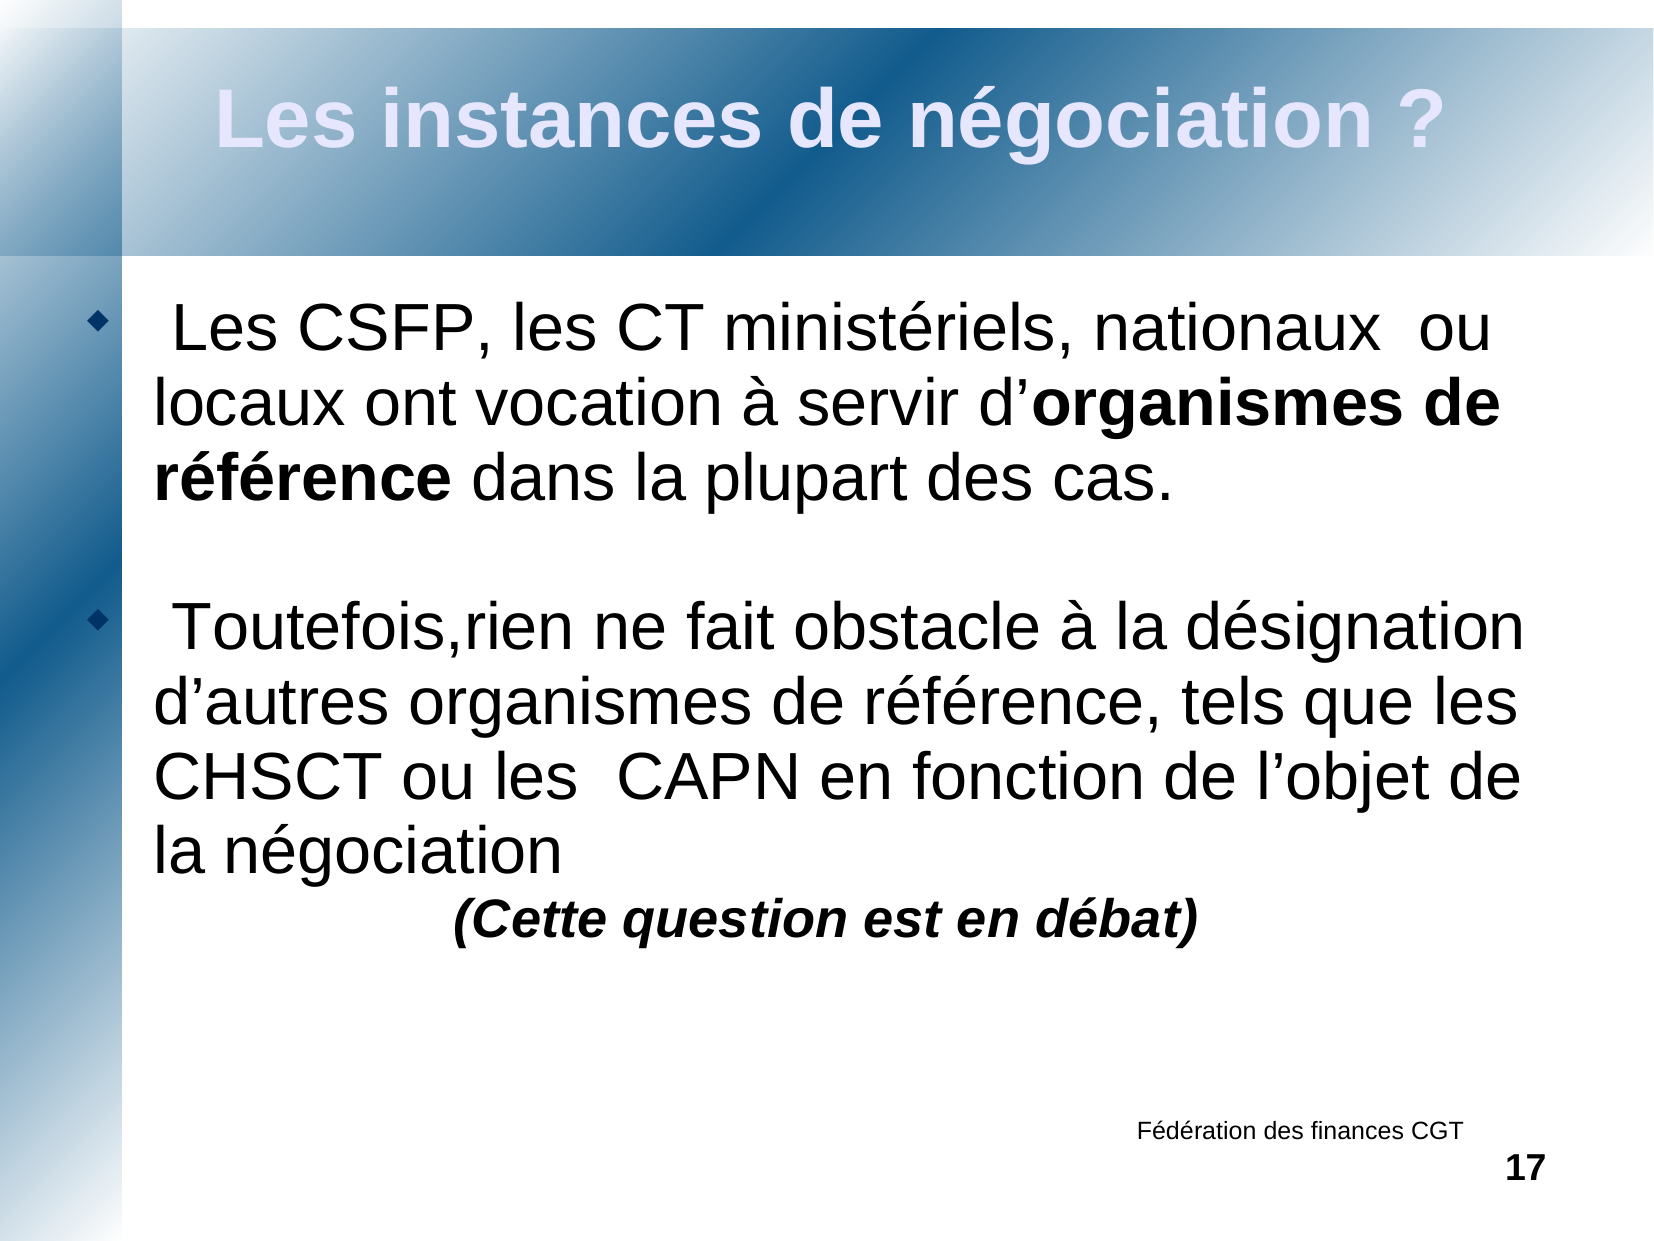

# Les instances de négociation ?
 Les CSFP, les CT ministériels, nationaux ou locaux ont vocation à servir d’organismes de référence dans la plupart des cas.
 Toutefois,rien ne fait obstacle à la désignation d’autres organismes de référence, tels que les CHSCT ou les CAPN en fonction de l’objet de la négociation
(Cette question est en débat)
Fédération des finances CGT